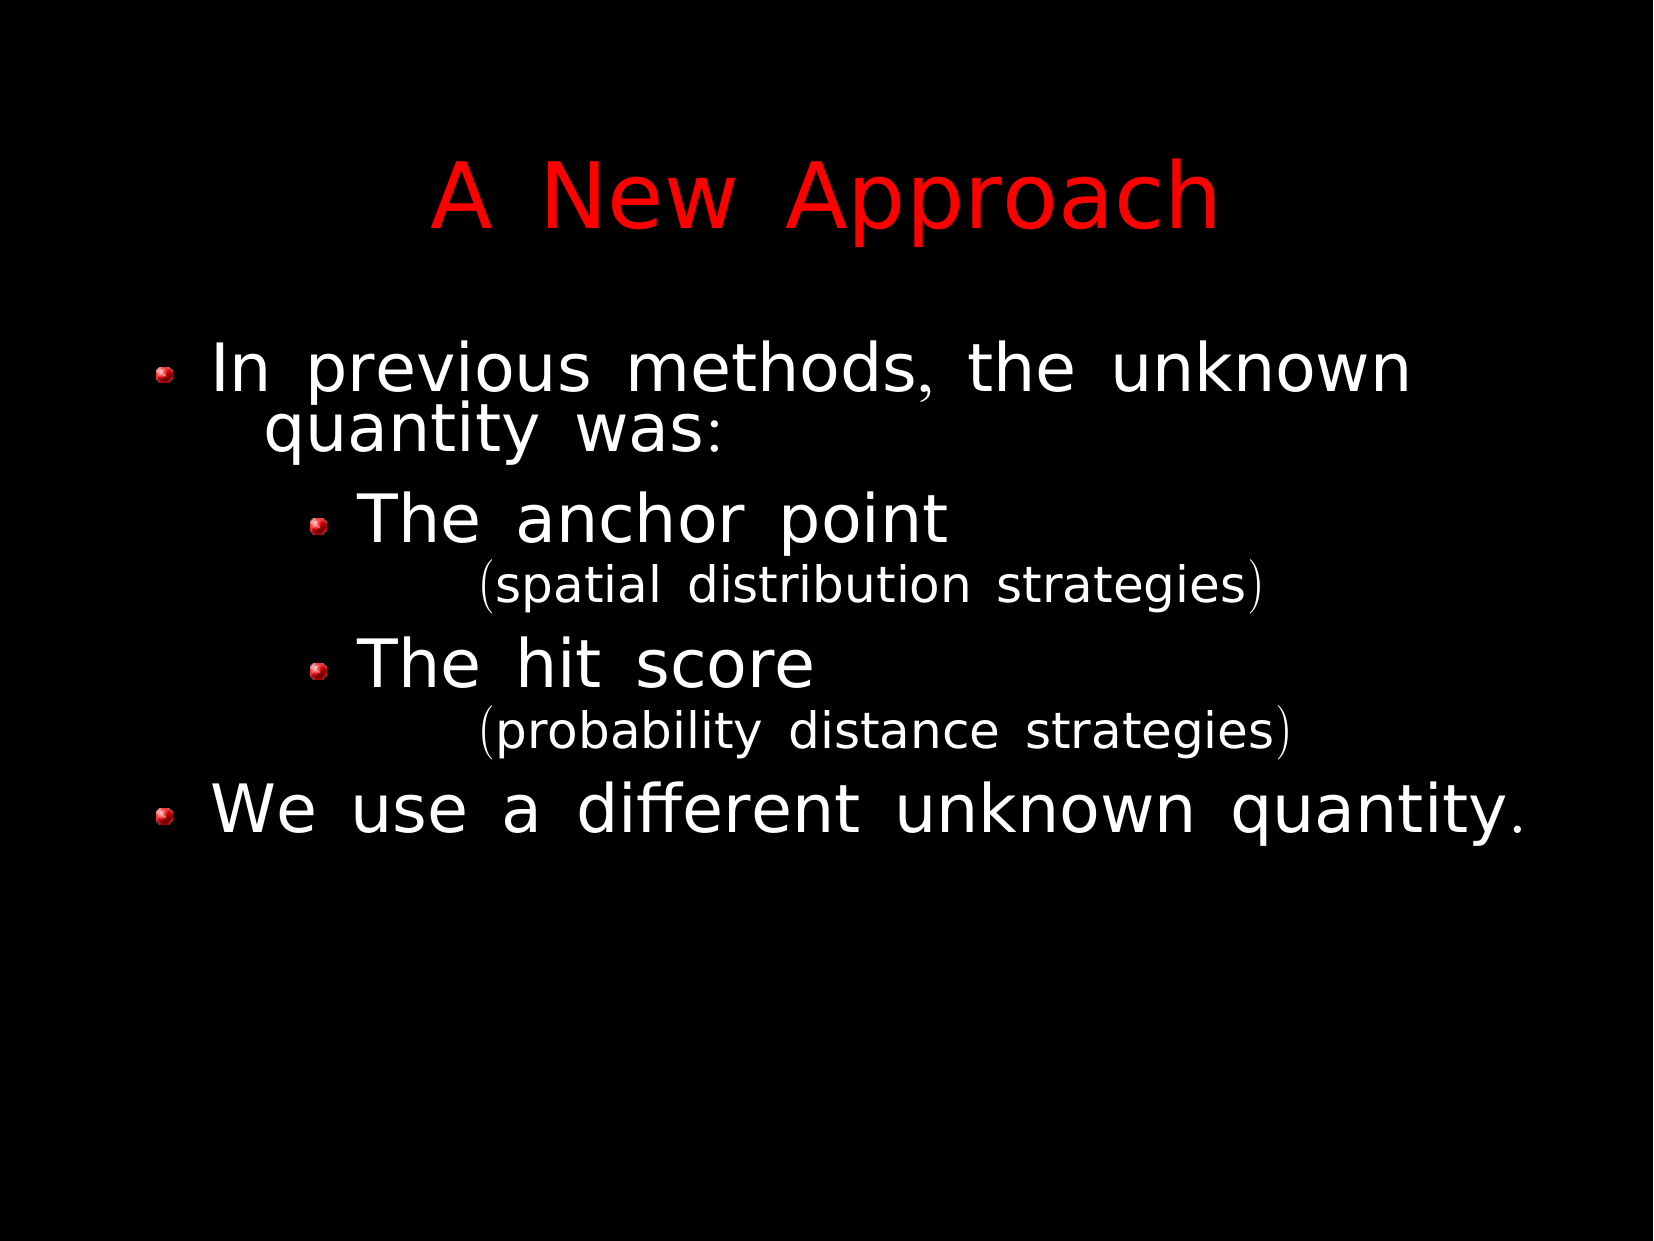

# A New Approach
In previous methods, the unknown quantity was:
The anchor point
	(spatial distribution strategies)
The hit score
	(probability distance strategies)
We use a different unknown quantity.